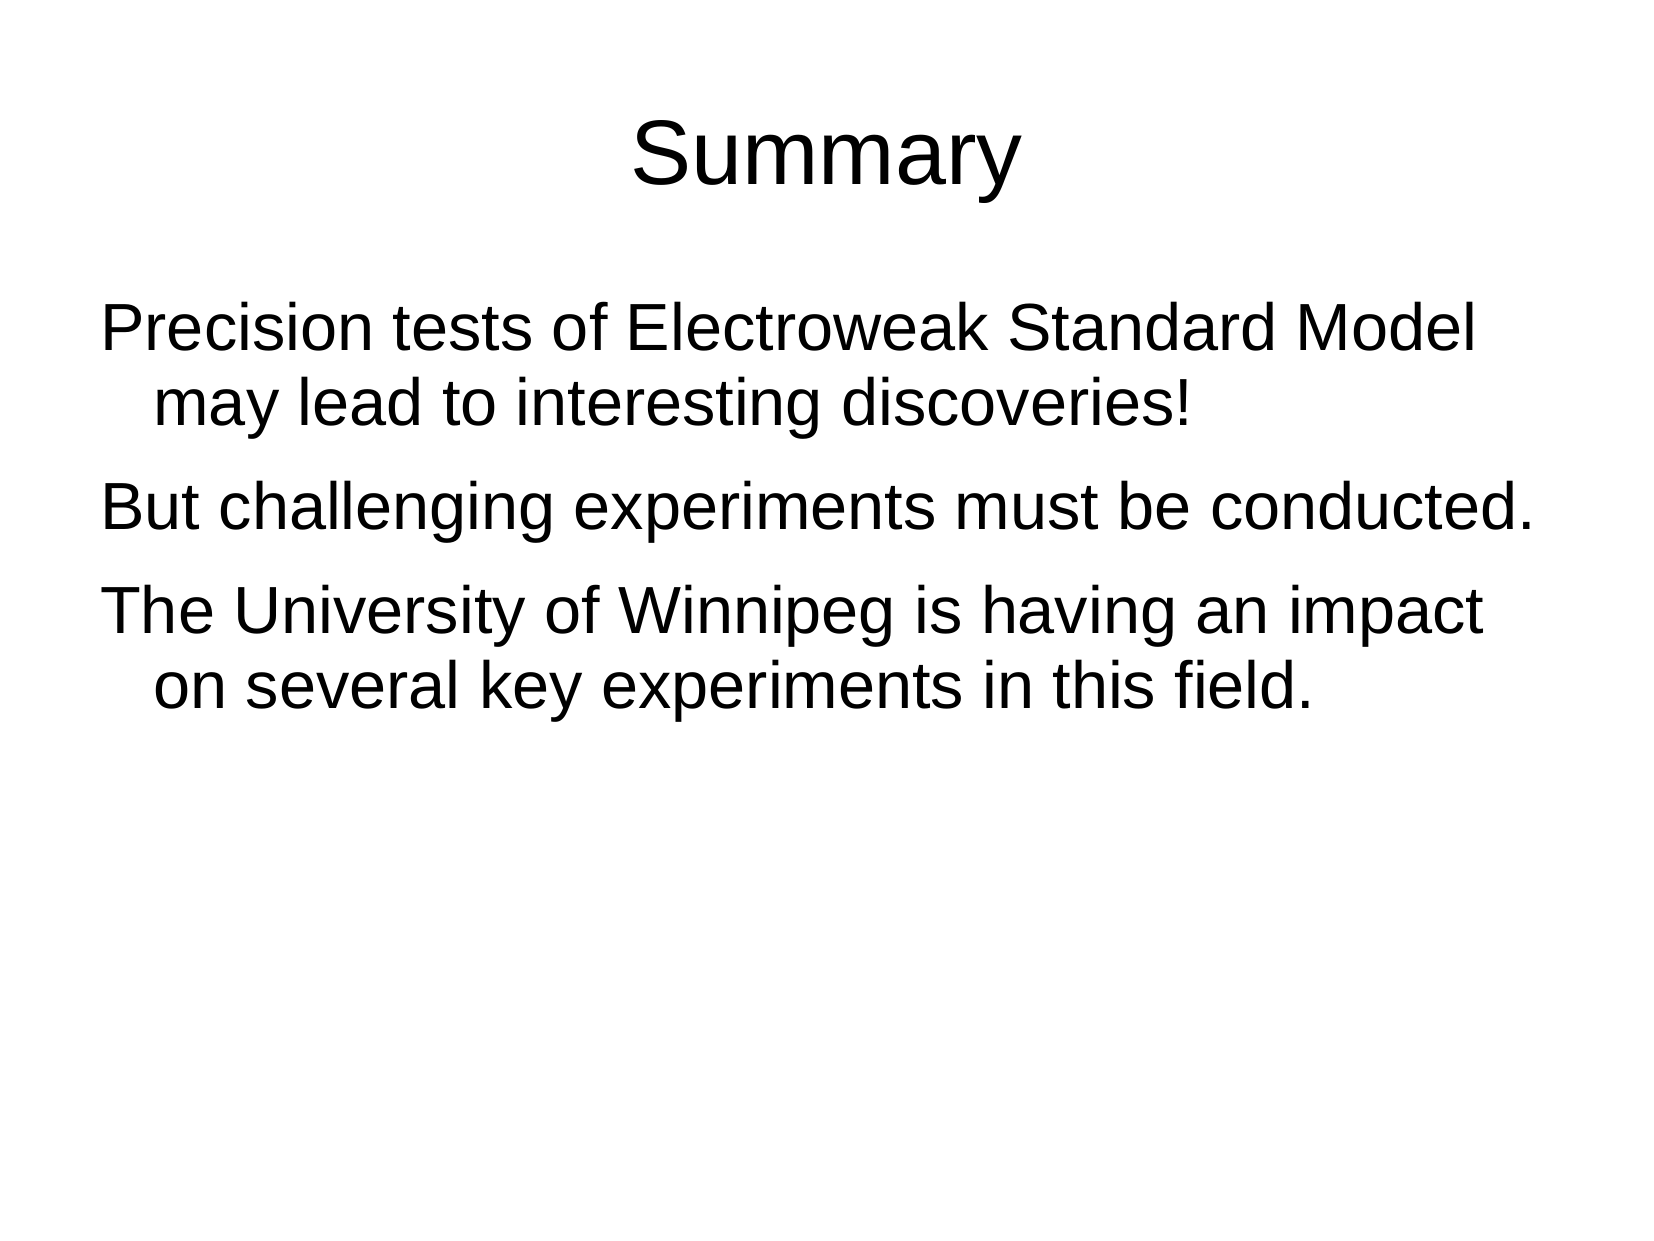

# Summary
Precision tests of Electroweak Standard Model may lead to interesting discoveries!
But challenging experiments must be conducted.
The University of Winnipeg is having an impact on several key experiments in this field.